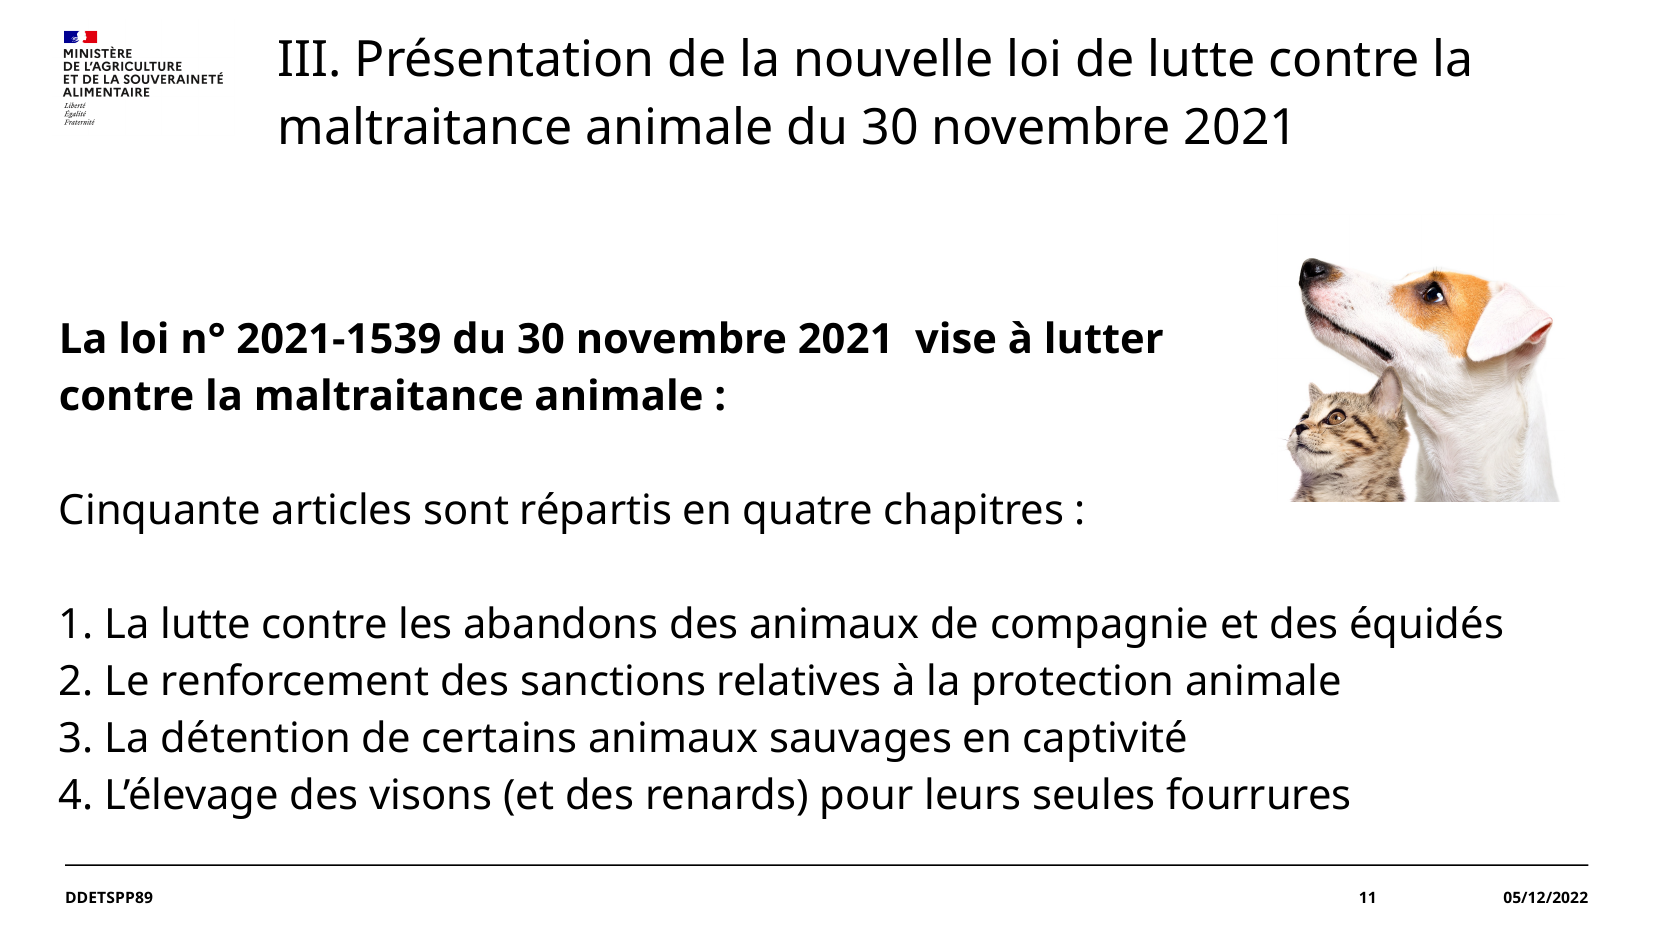

# III. Présentation de la nouvelle loi de lutte contre la maltraitance animale du 30 novembre 2021
La loi n° 2021-1539 du 30 novembre 2021 vise à lutter
contre la maltraitance animale :
Cinquante articles sont répartis en quatre chapitres :
1. La lutte contre les abandons des animaux de compagnie et des équidés
2. Le renforcement des sanctions relatives à la protection animale
3. La détention de certains animaux sauvages en captivité
4. L’élevage des visons (et des renards) pour leurs seules fourrures
DDETSPP89
11
05/12/2022